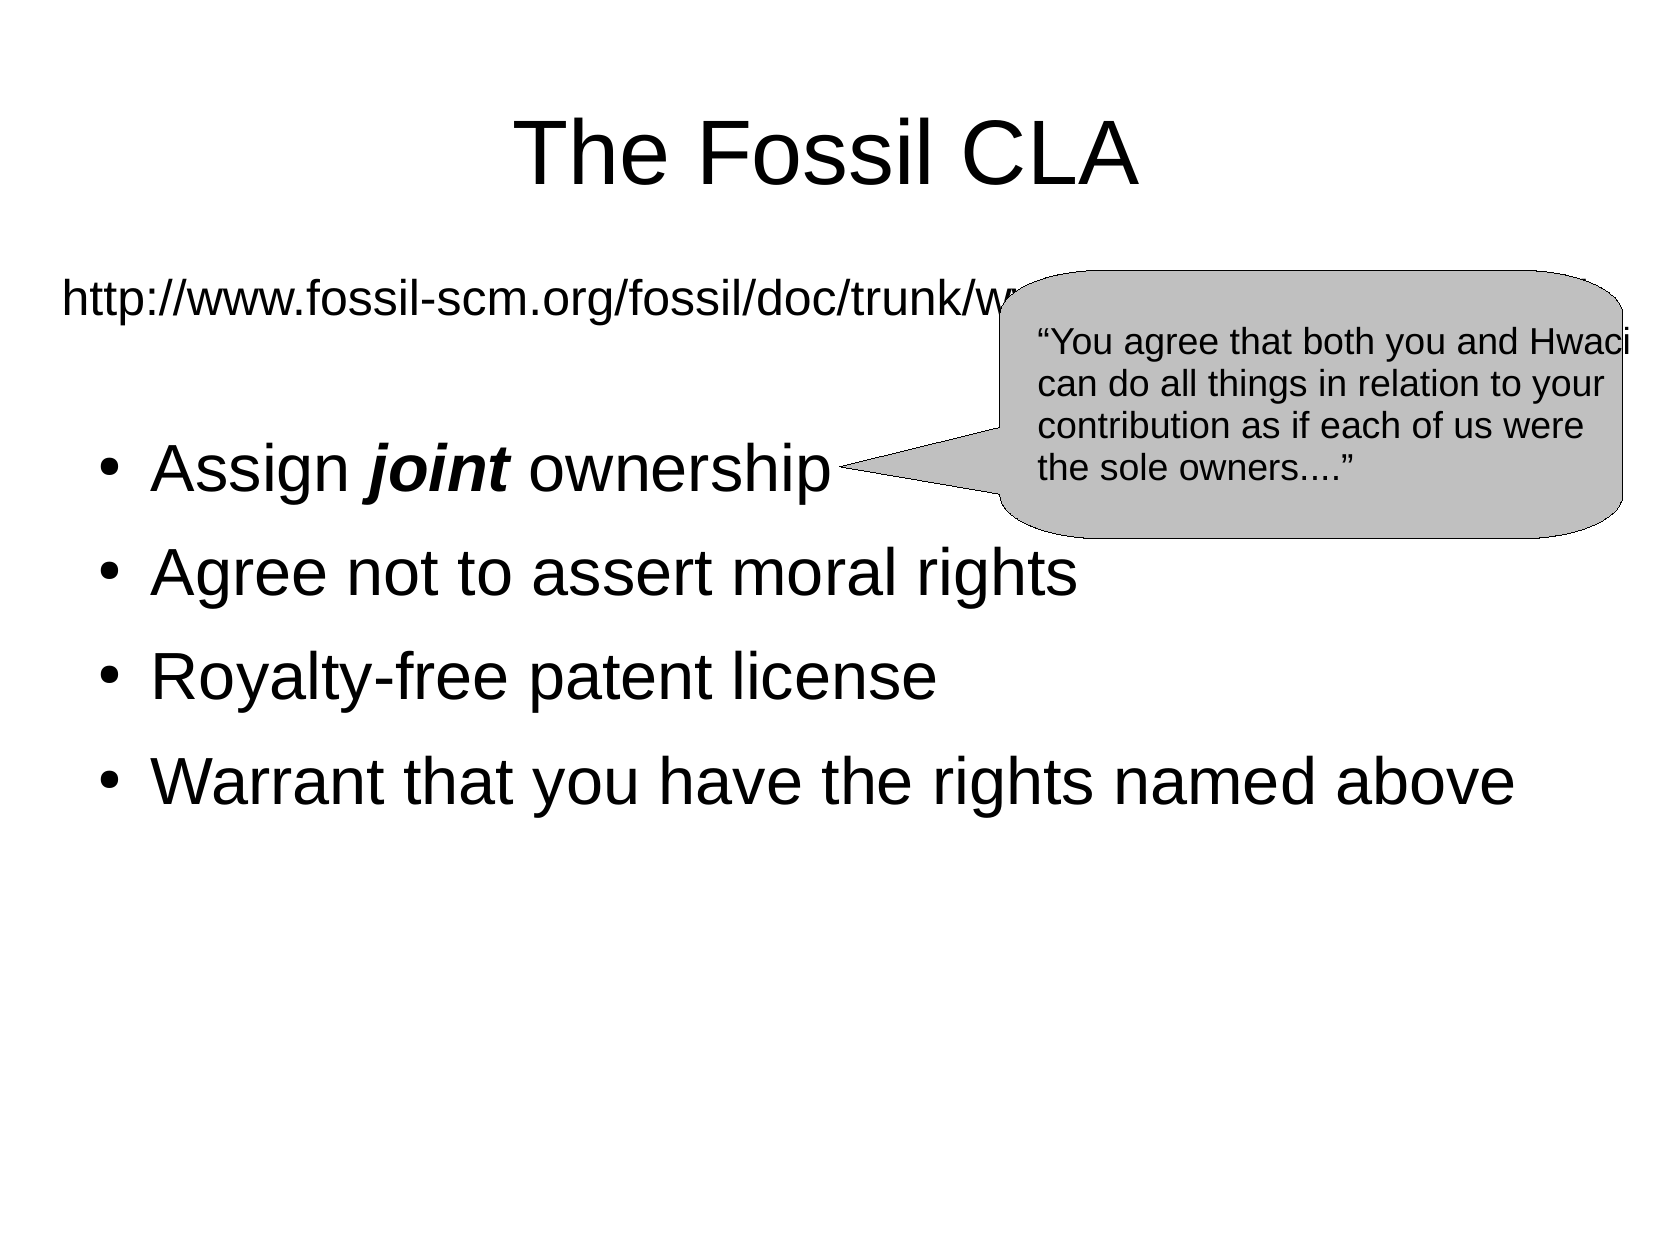

# The Fossil CLA
http://www.fossil-scm.org/fossil/doc/trunk/www/copyright-release.html
“You agree that both you and Hwaci
can do all things in relation to your
contribution as if each of us were
the sole owners....”
Assign joint ownership
Agree not to assert moral rights
Royalty-free patent license
Warrant that you have the rights named above